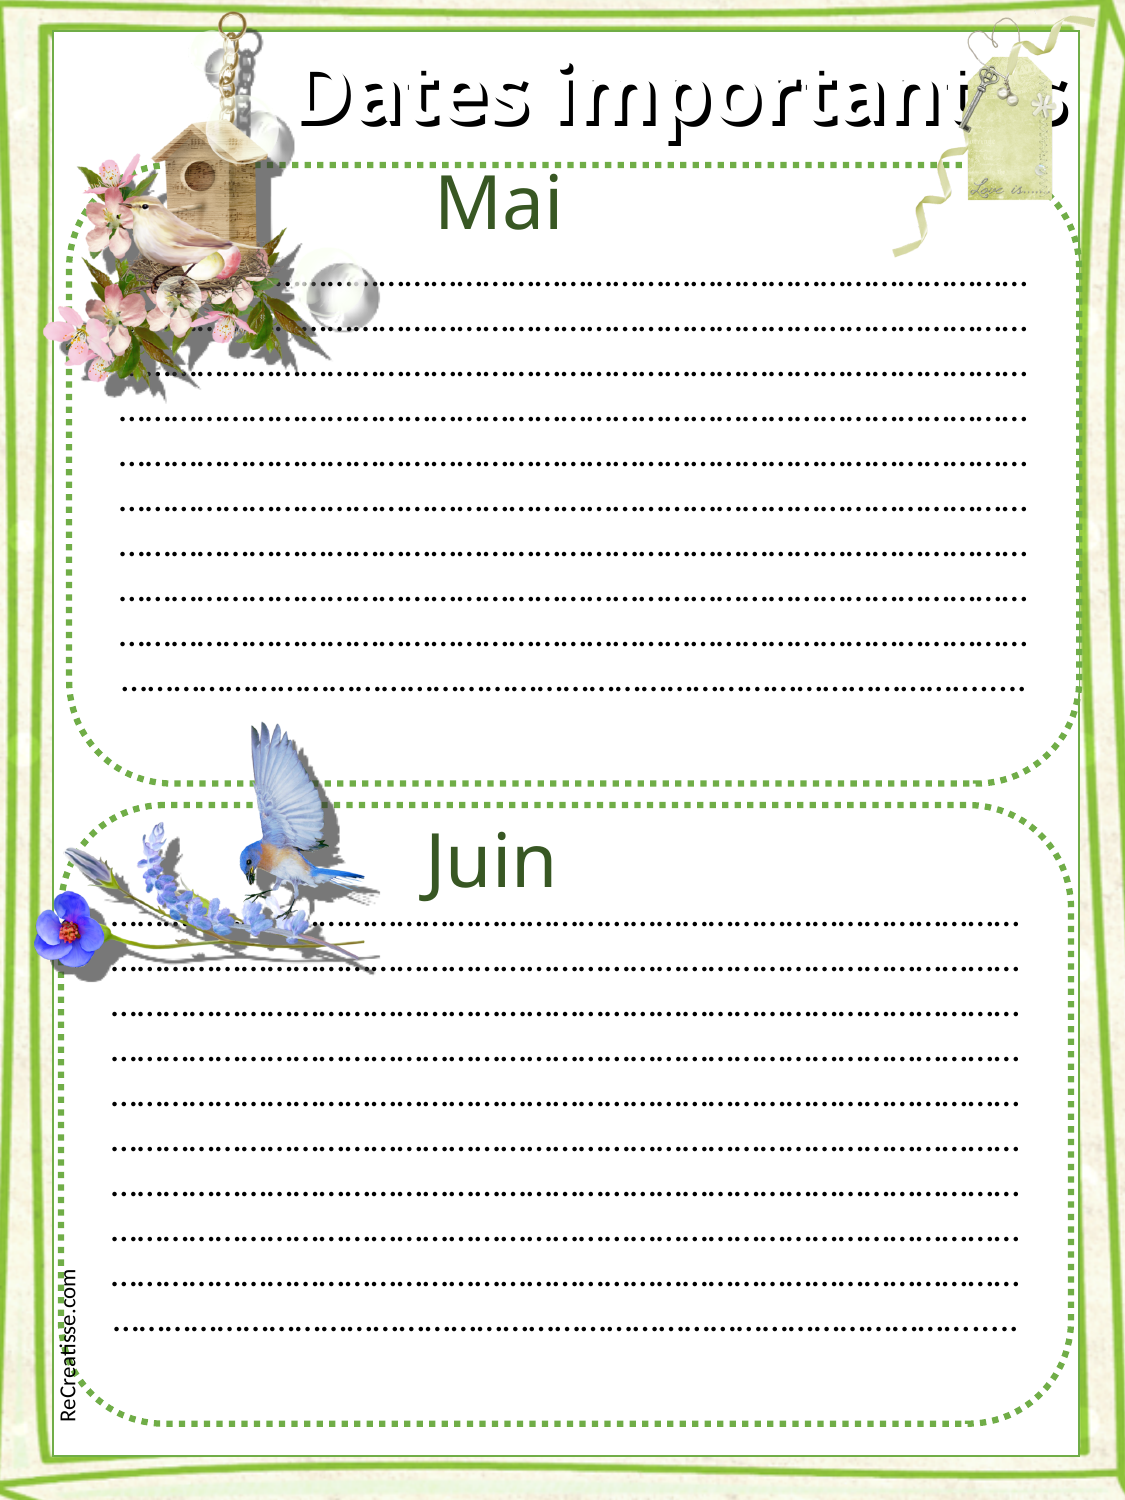

Dates importantes
Mai
……………………………………………………………………………………………………………………………………………………………………………………………………………………………………………………………………………………………………………………………………………………………………………………………………………………………………………………………………………………………………………………………………………………………………………………………………………………………………………………………………………………………………………………………………………………………………………………………………………………………………………………………………………………………………………………………………………………………….....
……………………………………………………………………………………………………………………………………………………………………………………………………………………………………………………………………………………………………………………………………………………………………………………………………………………………………………………………………………………………………………………………………………………………………………………………………………………………………………………………………………………………………………………………………………………………………………………………………………………………………………………………………………………………………………………………………………………………….....
Juin
ReCreatisse.com